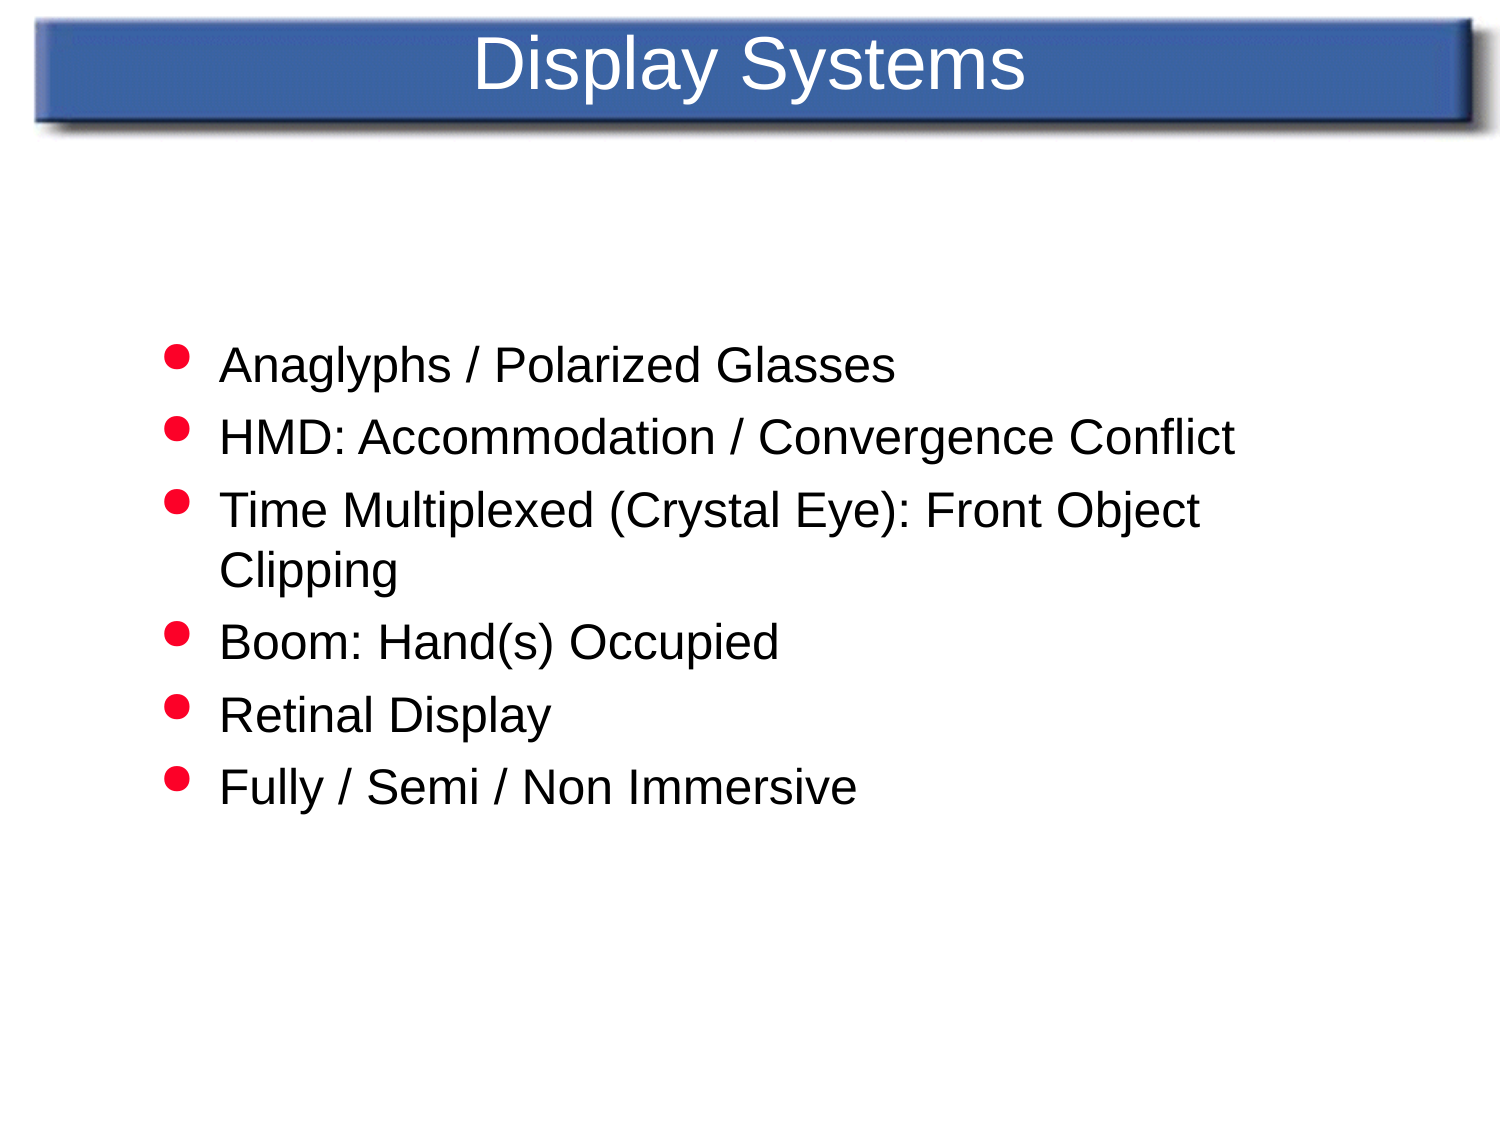

# Display Systems
Anaglyphs / Polarized Glasses
HMD: Accommodation / Convergence Conflict
Time Multiplexed (Crystal Eye): Front Object Clipping
Boom: Hand(s) Occupied
Retinal Display
Fully / Semi / Non Immersive